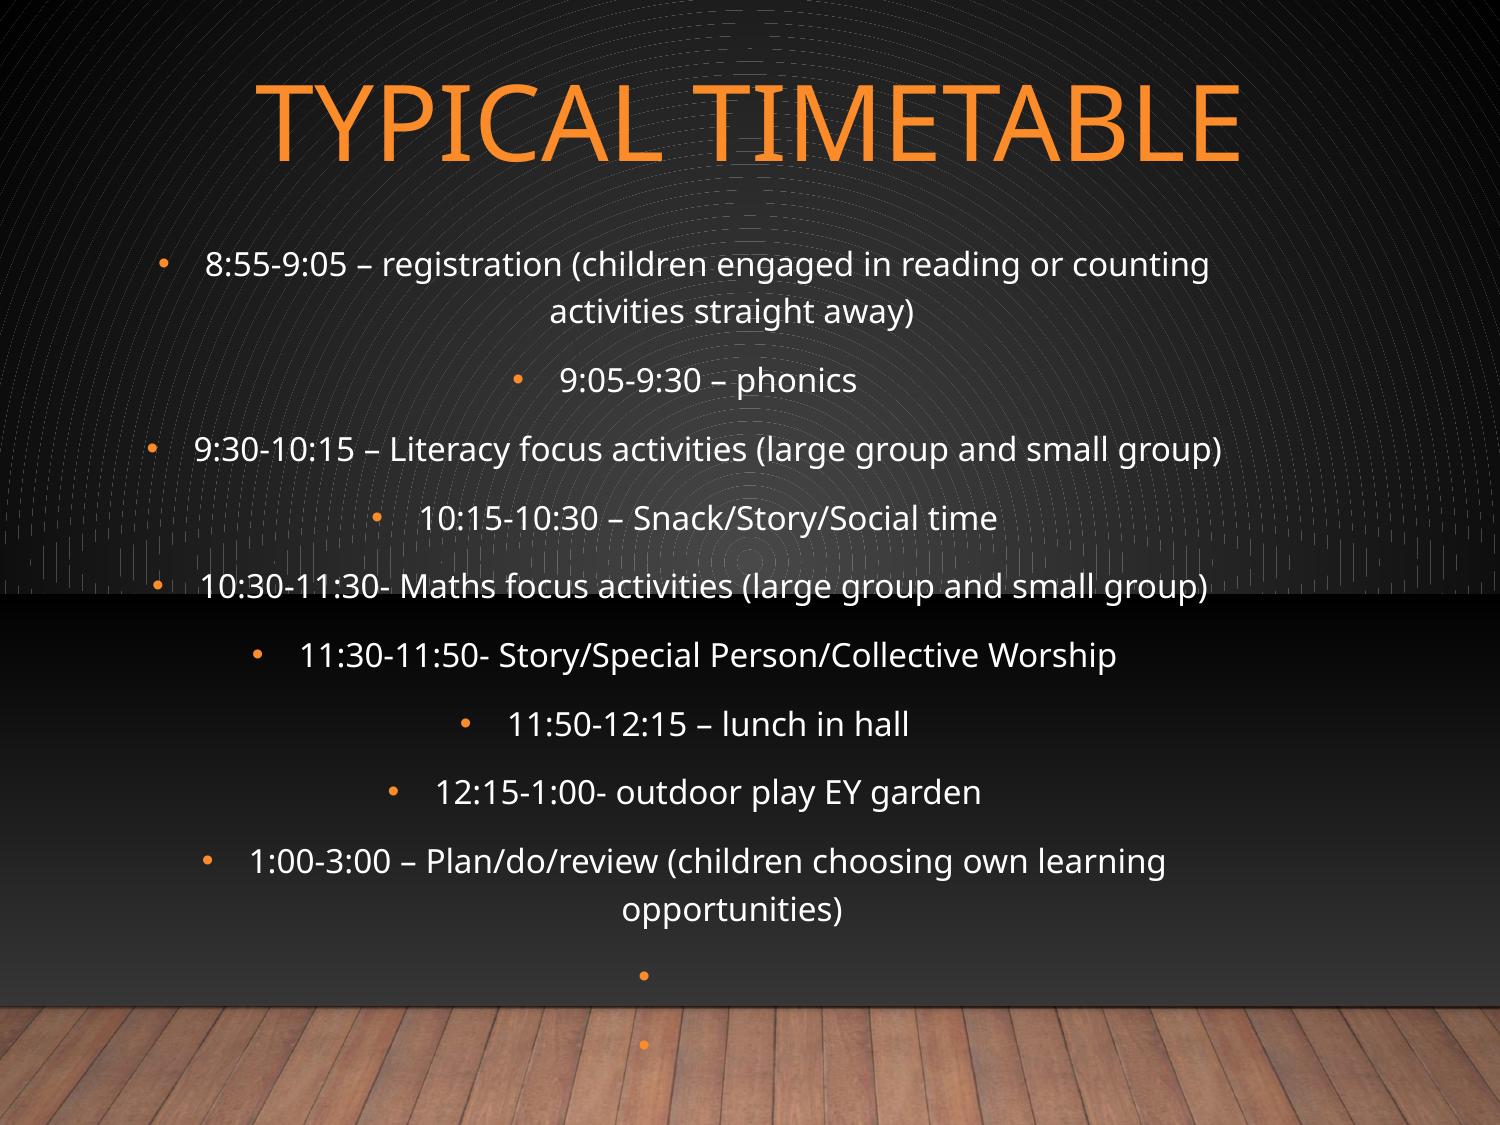

# Typical Timetable
8:55-9:05 – registration (children engaged in reading or counting activities straight away)
9:05-9:30 – phonics
9:30-10:15 – Literacy focus activities (large group and small group)
10:15-10:30 – Snack/Story/Social time
10:30-11:30- Maths focus activities (large group and small group)
11:30-11:50- Story/Special Person/Collective Worship
11:50-12:15 – lunch in hall
12:15-1:00- outdoor play EY garden
1:00-3:00 – Plan/do/review (children choosing own learning opportunities)